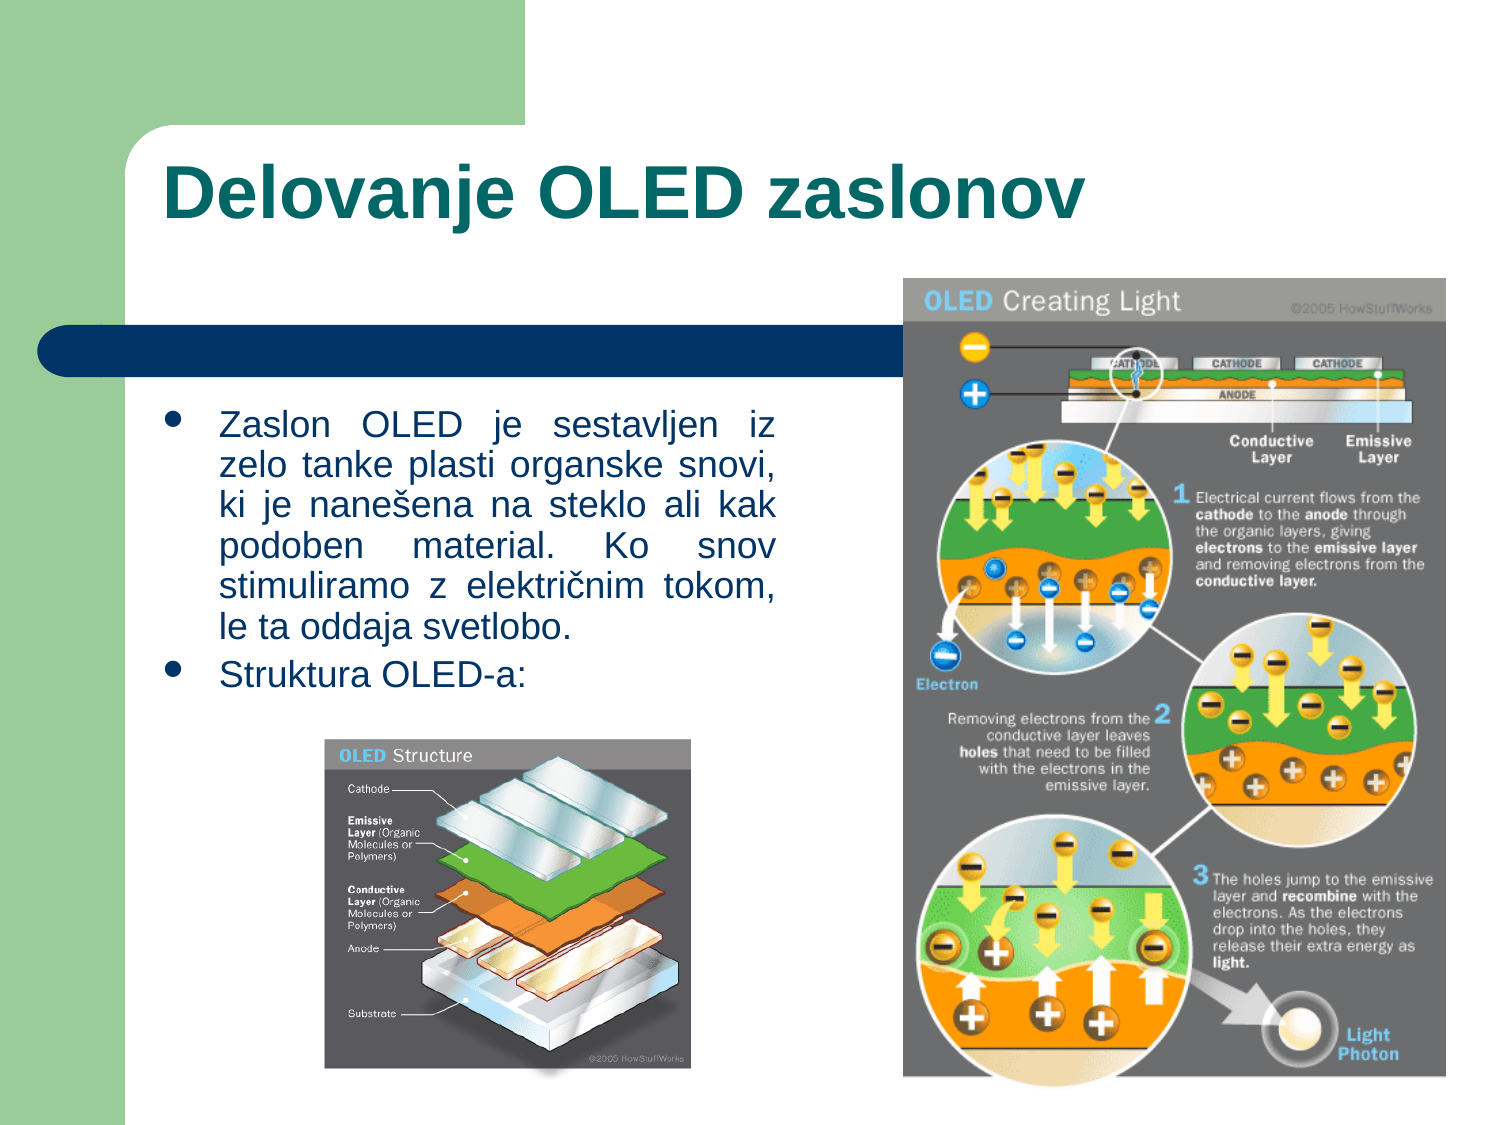

# Delovanje OLED zaslonov
Zaslon OLED je sestavljen iz zelo tanke plasti organske snovi, ki je nanešena na steklo ali kak podoben material. Ko snov stimuliramo z električnim tokom, le ta oddaja svetlobo.
Struktura OLED-a: